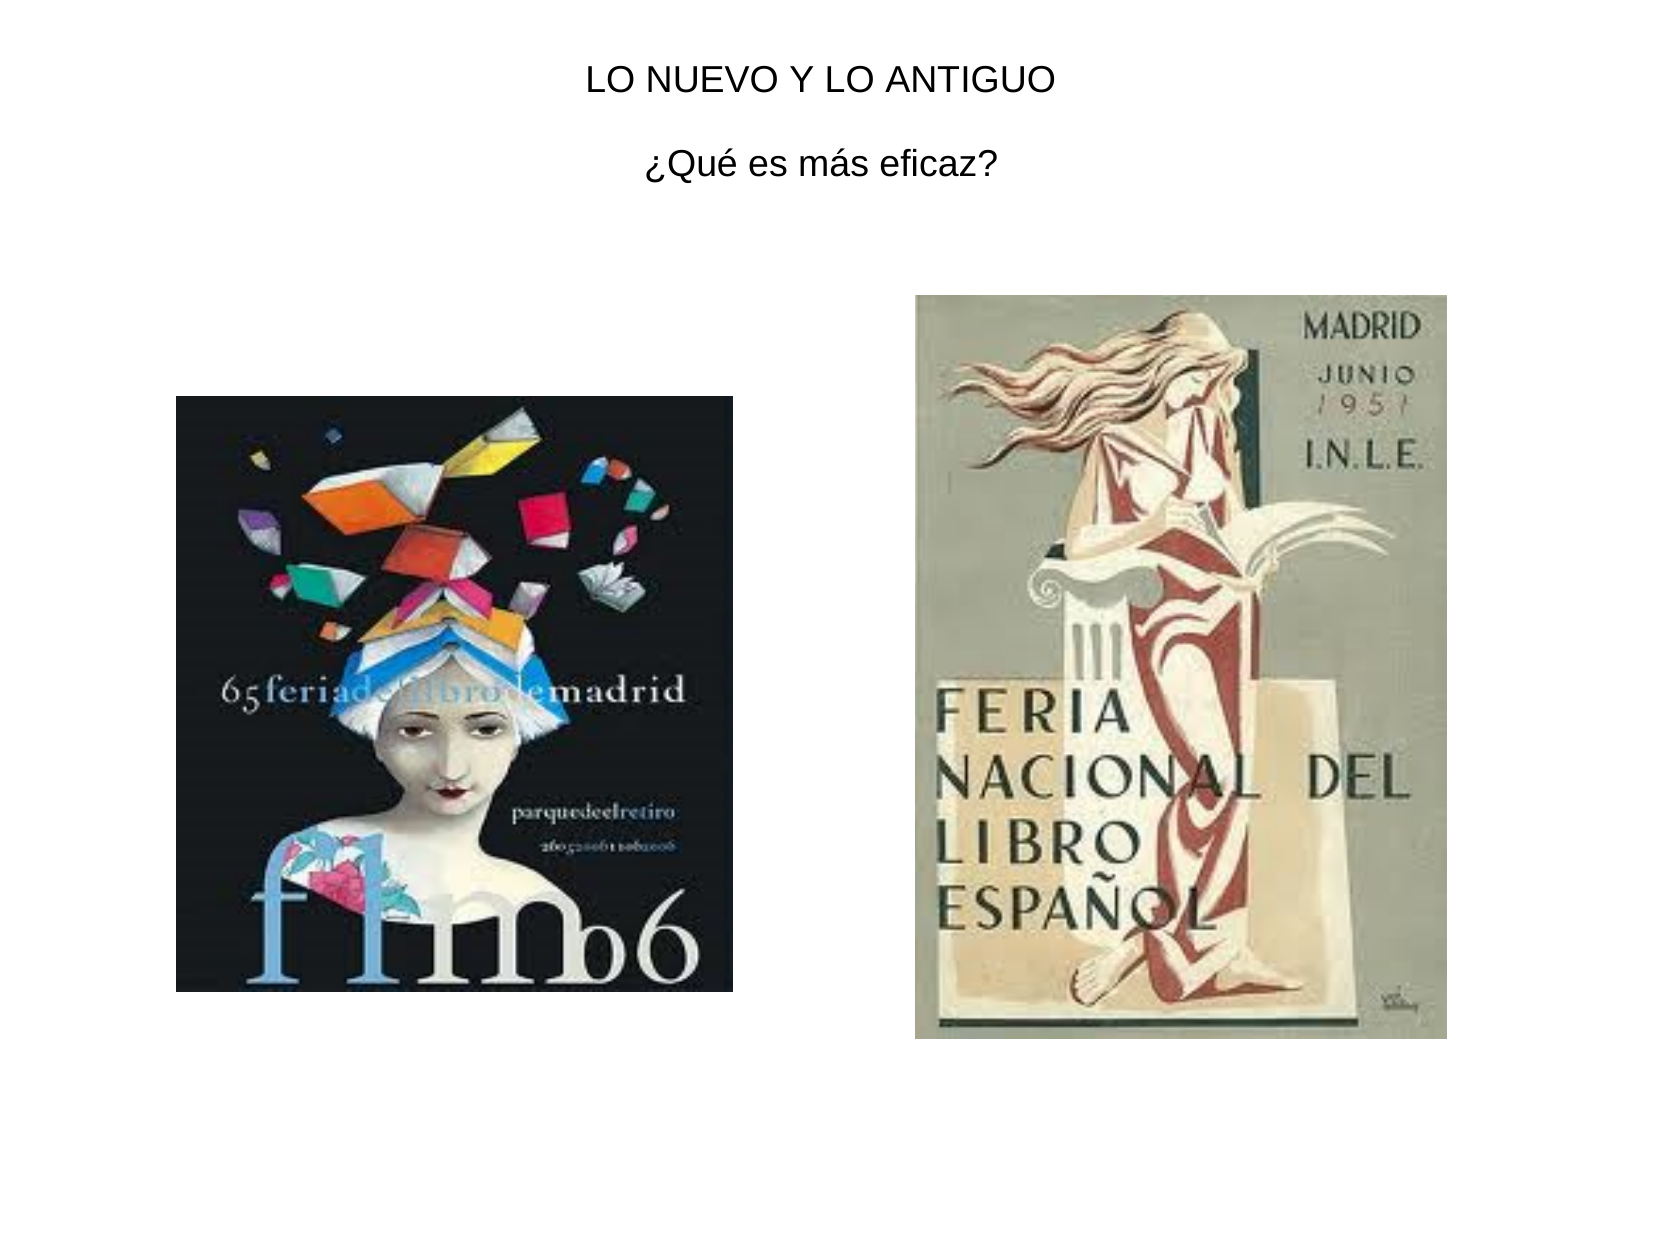

# LO NUEVO Y LO ANTIGUO ¿Qué es más eficaz?